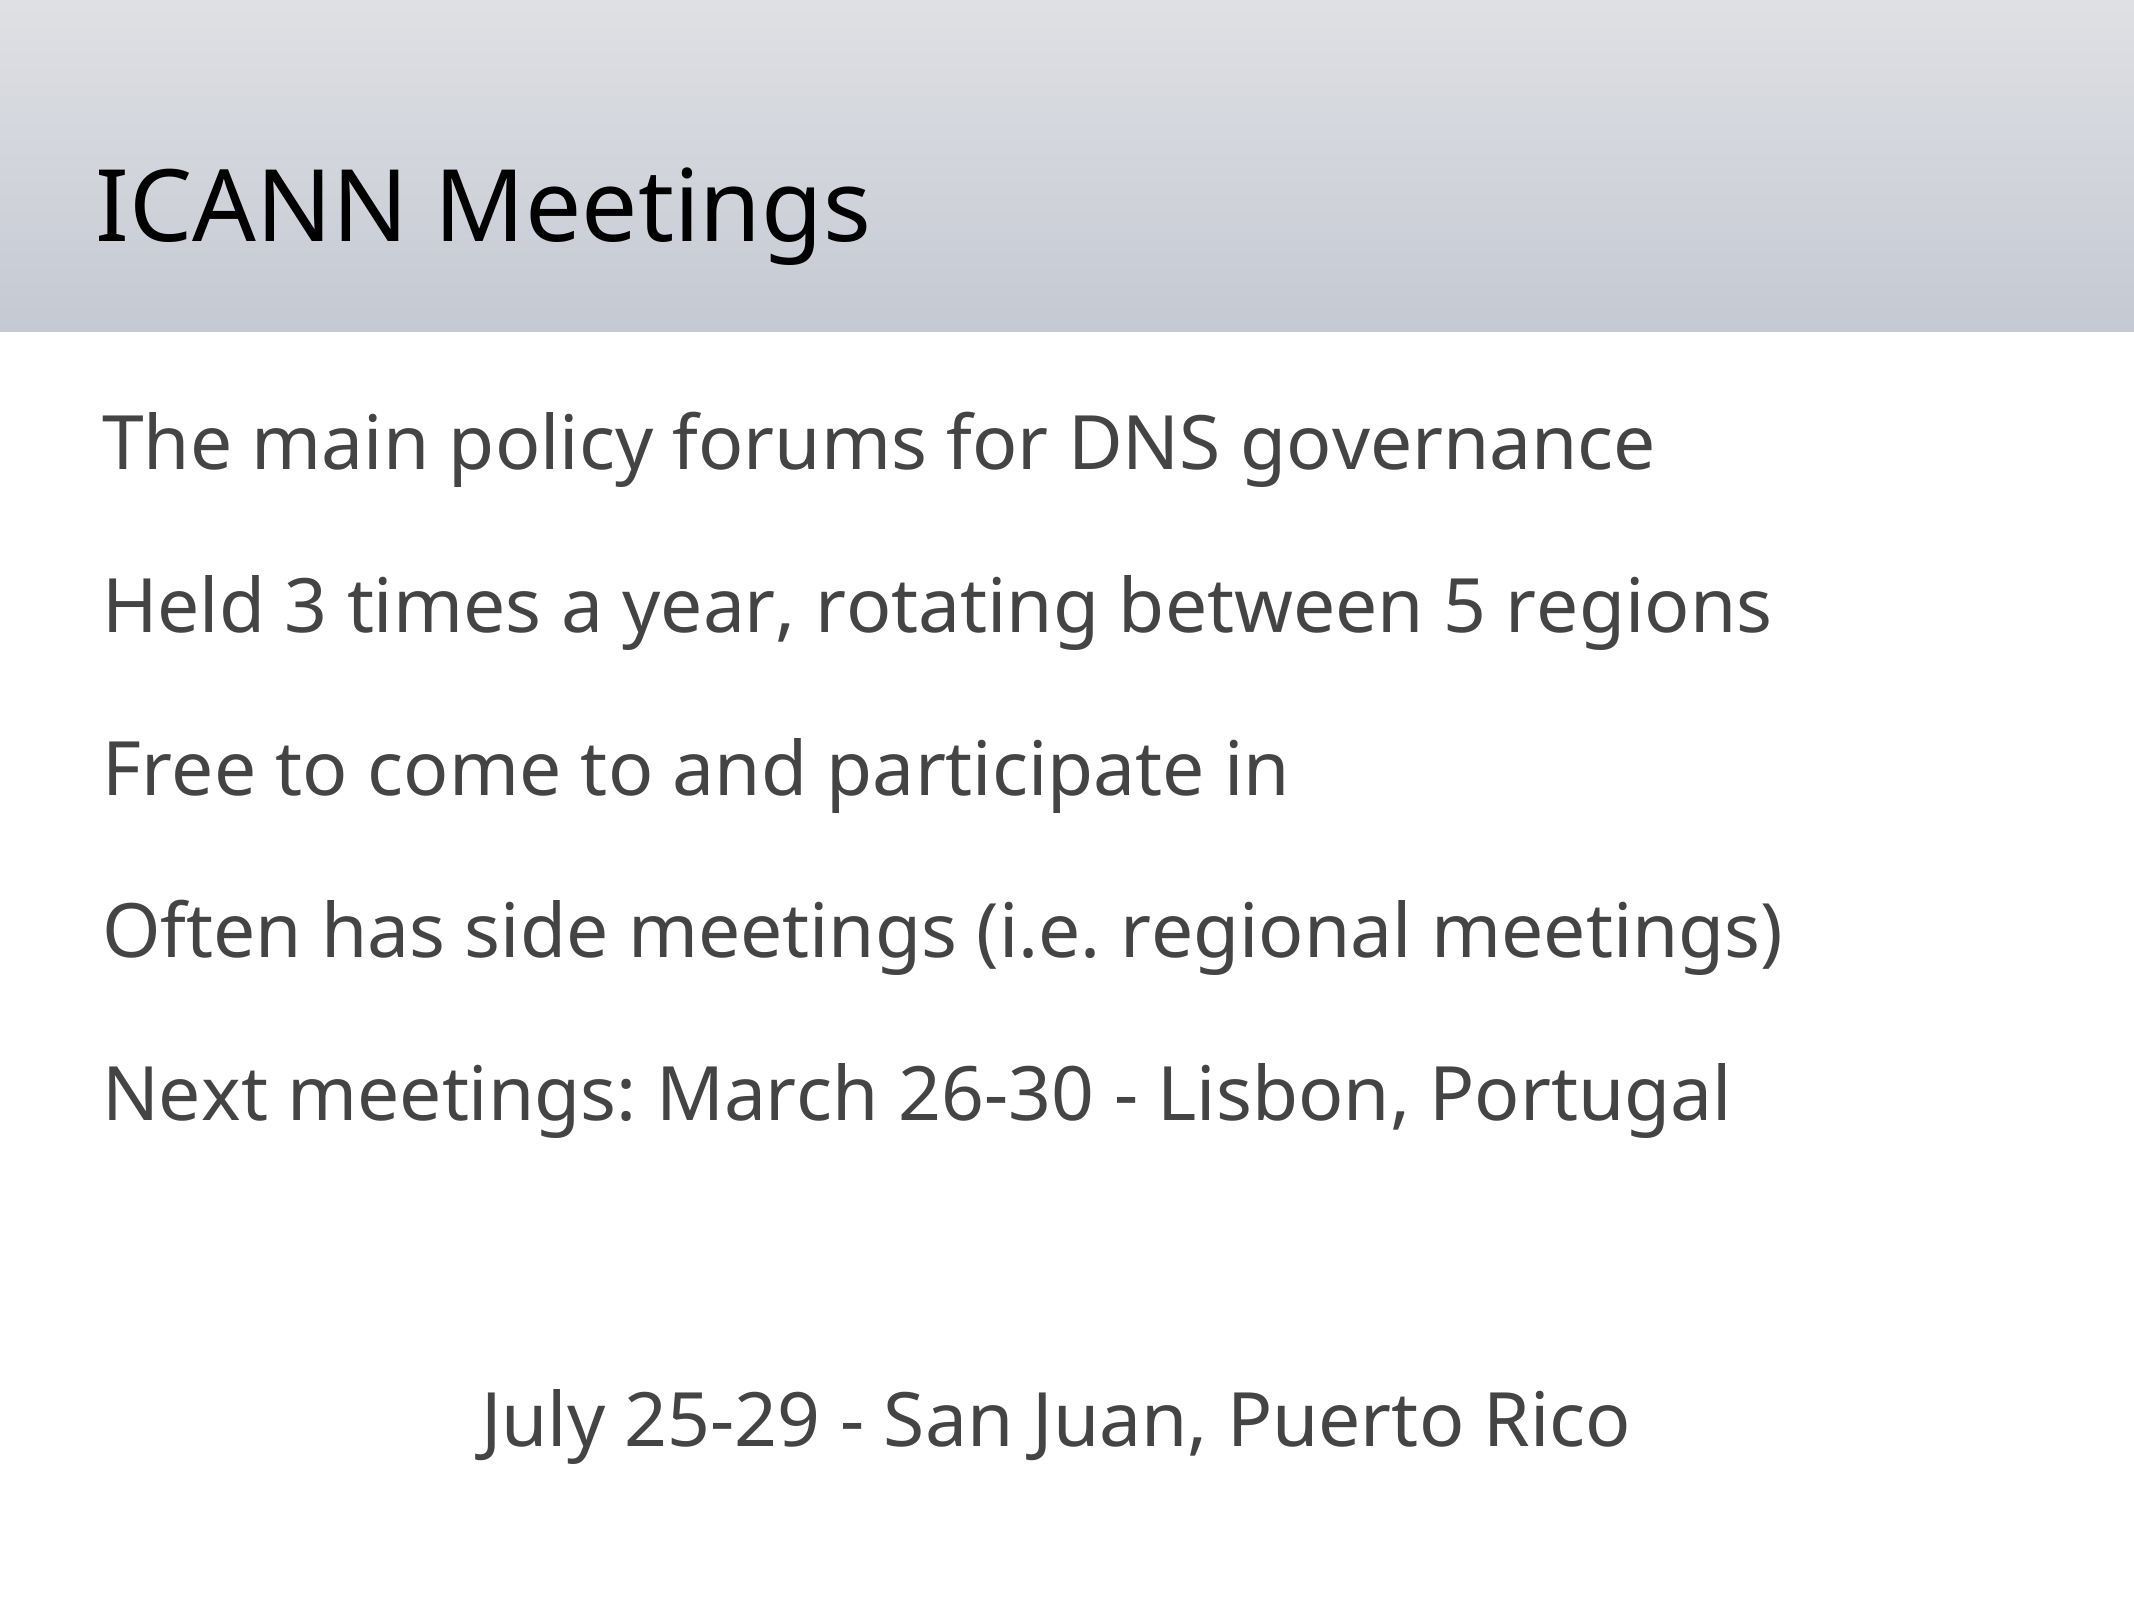

# ICANN Meetings
The main policy forums for DNS governance
Held 3 times a year, rotating between 5 regions
Free to come to and participate in
Often has side meetings (i.e. regional meetings)
Next meetings: March 26-30 - Lisbon, Portugal
July 25-29 - San Juan, Puerto Rico